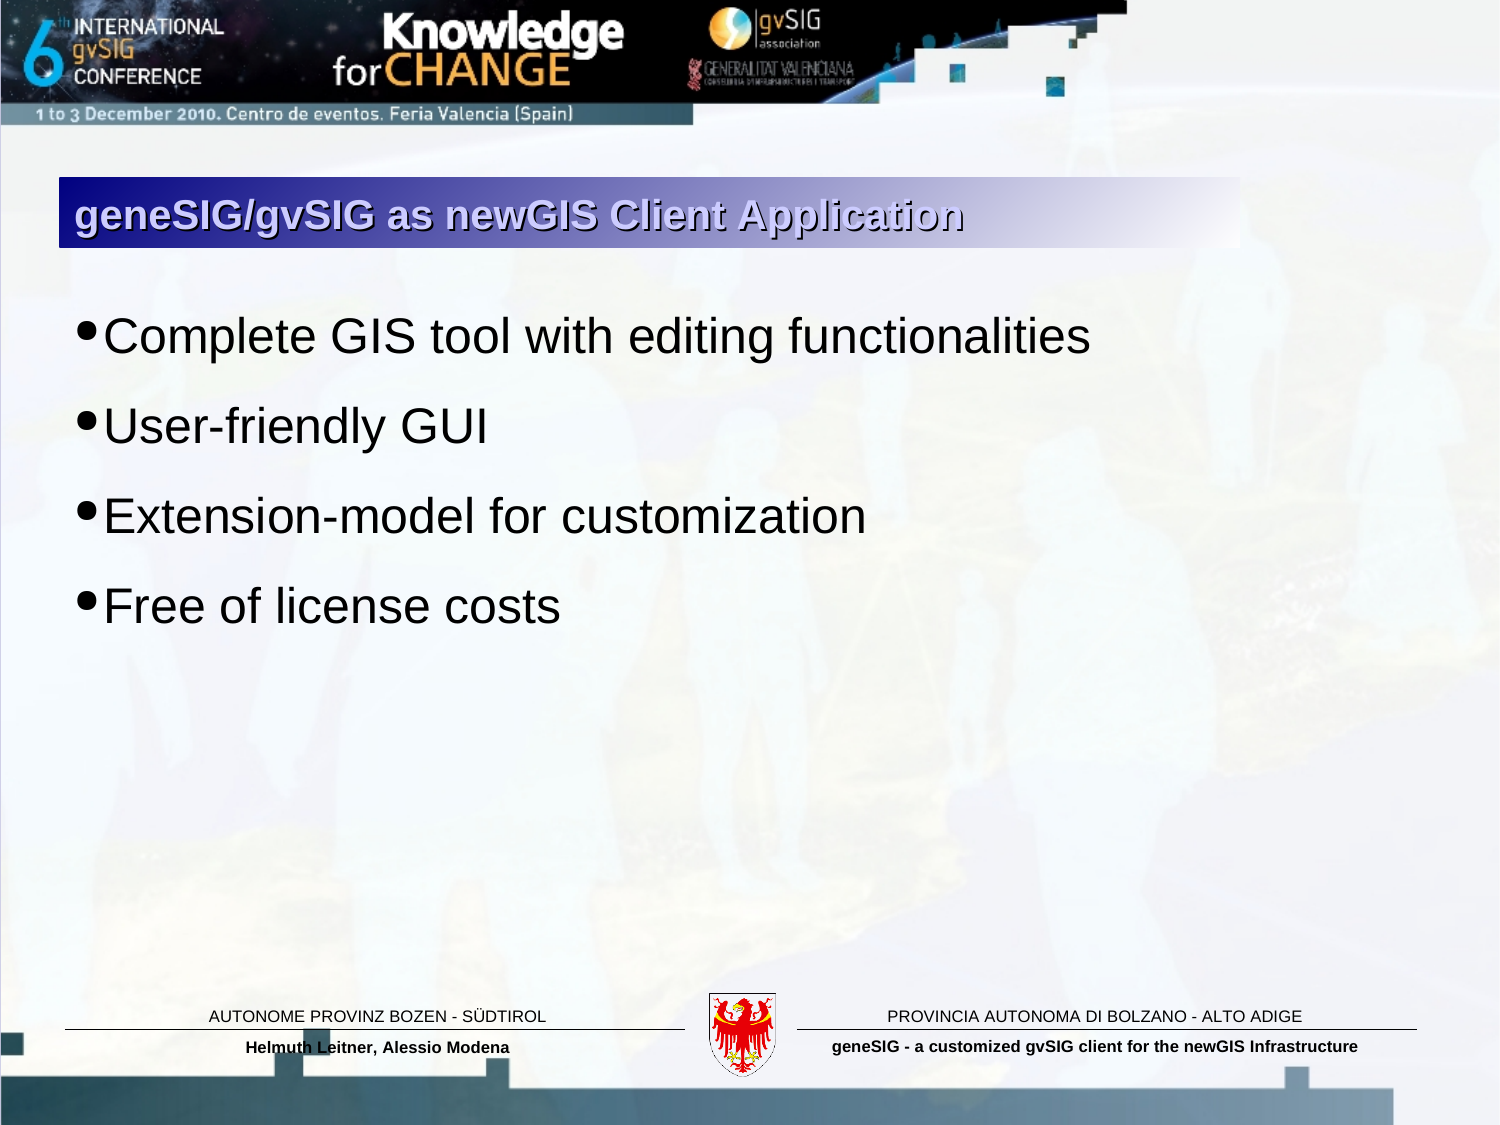

geneSIG/gvSIG as newGIS Client Application
Complete GIS tool with editing functionalities
User-friendly GUI
Extension-model for customization
Free of license costs